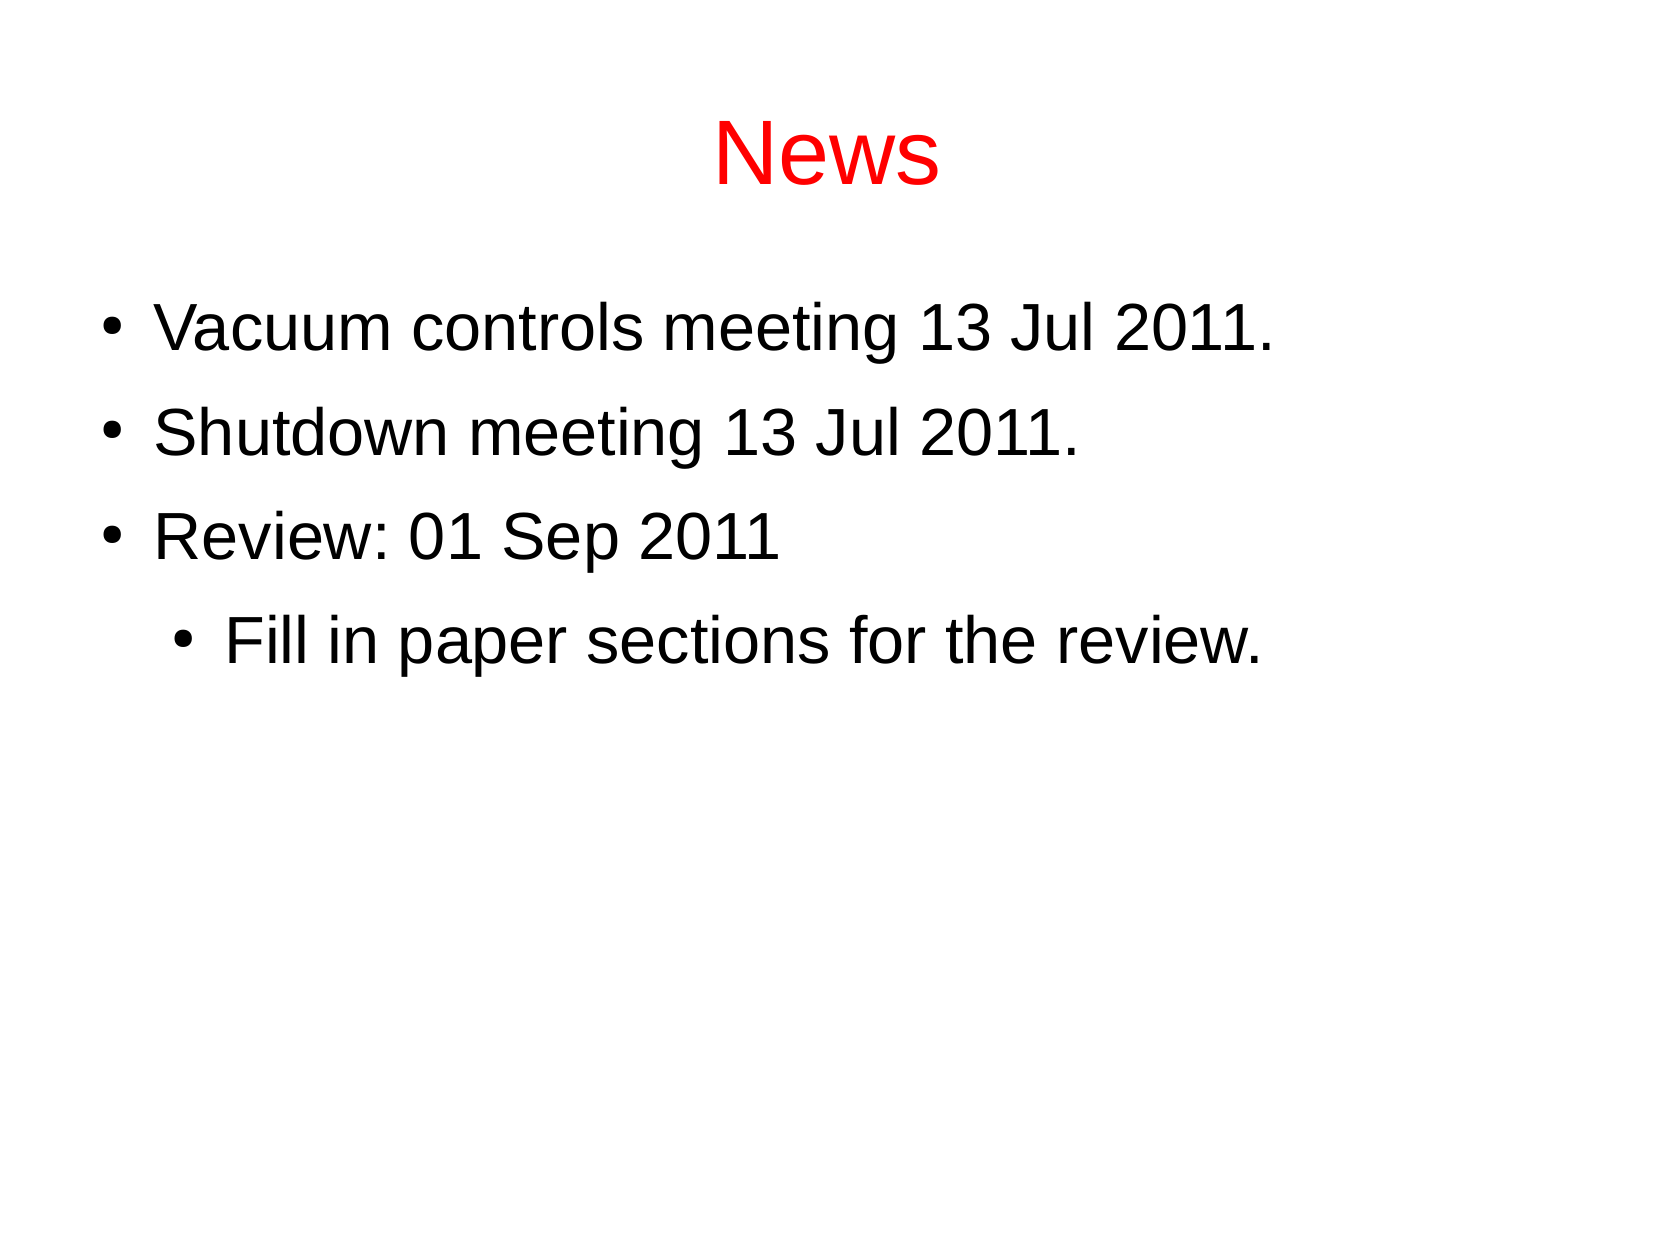

# News
Vacuum controls meeting 13 Jul 2011.
Shutdown meeting 13 Jul 2011.
Review: 01 Sep 2011
Fill in paper sections for the review.